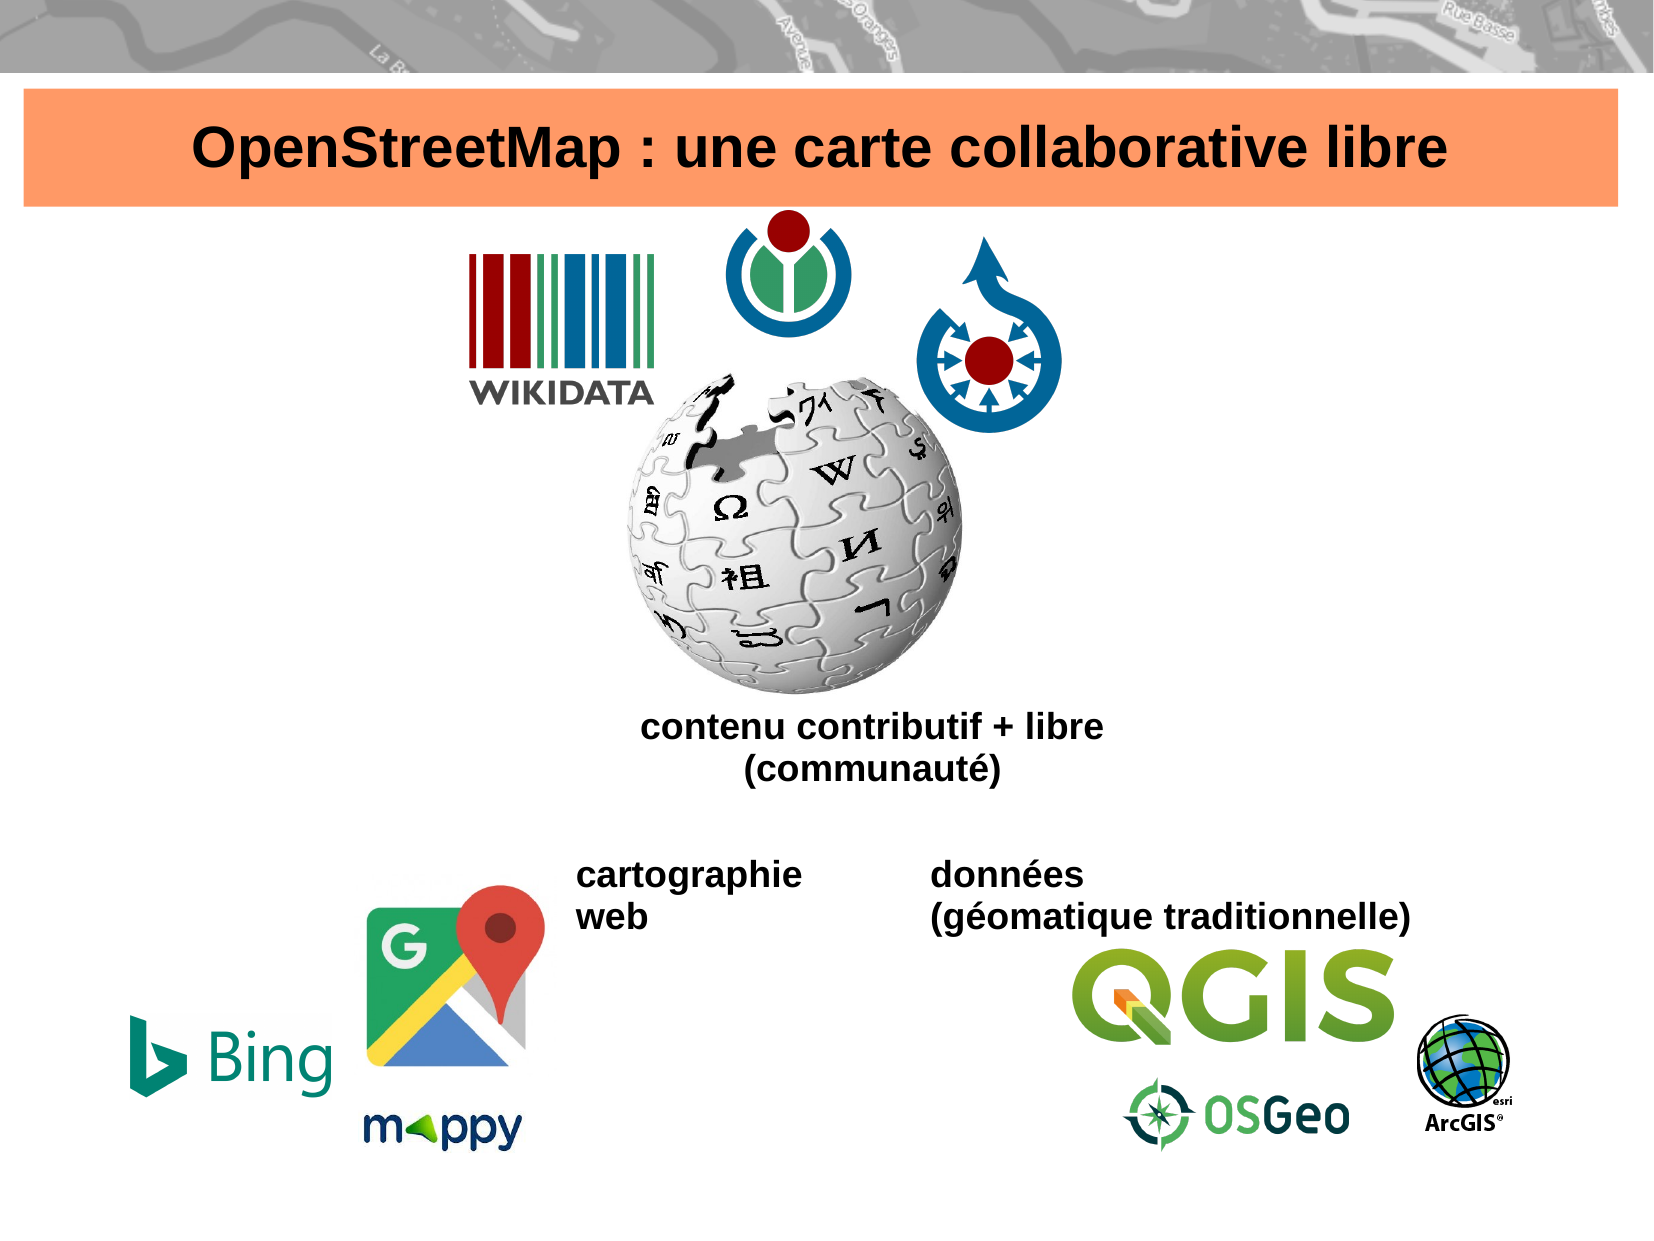

| | | | |
| --- | --- | --- | --- |
OpenStreetMap : une carte collaborative libre
contenu contributif + libre
(communauté)
cartographie
web
données
(géomatique traditionnelle)